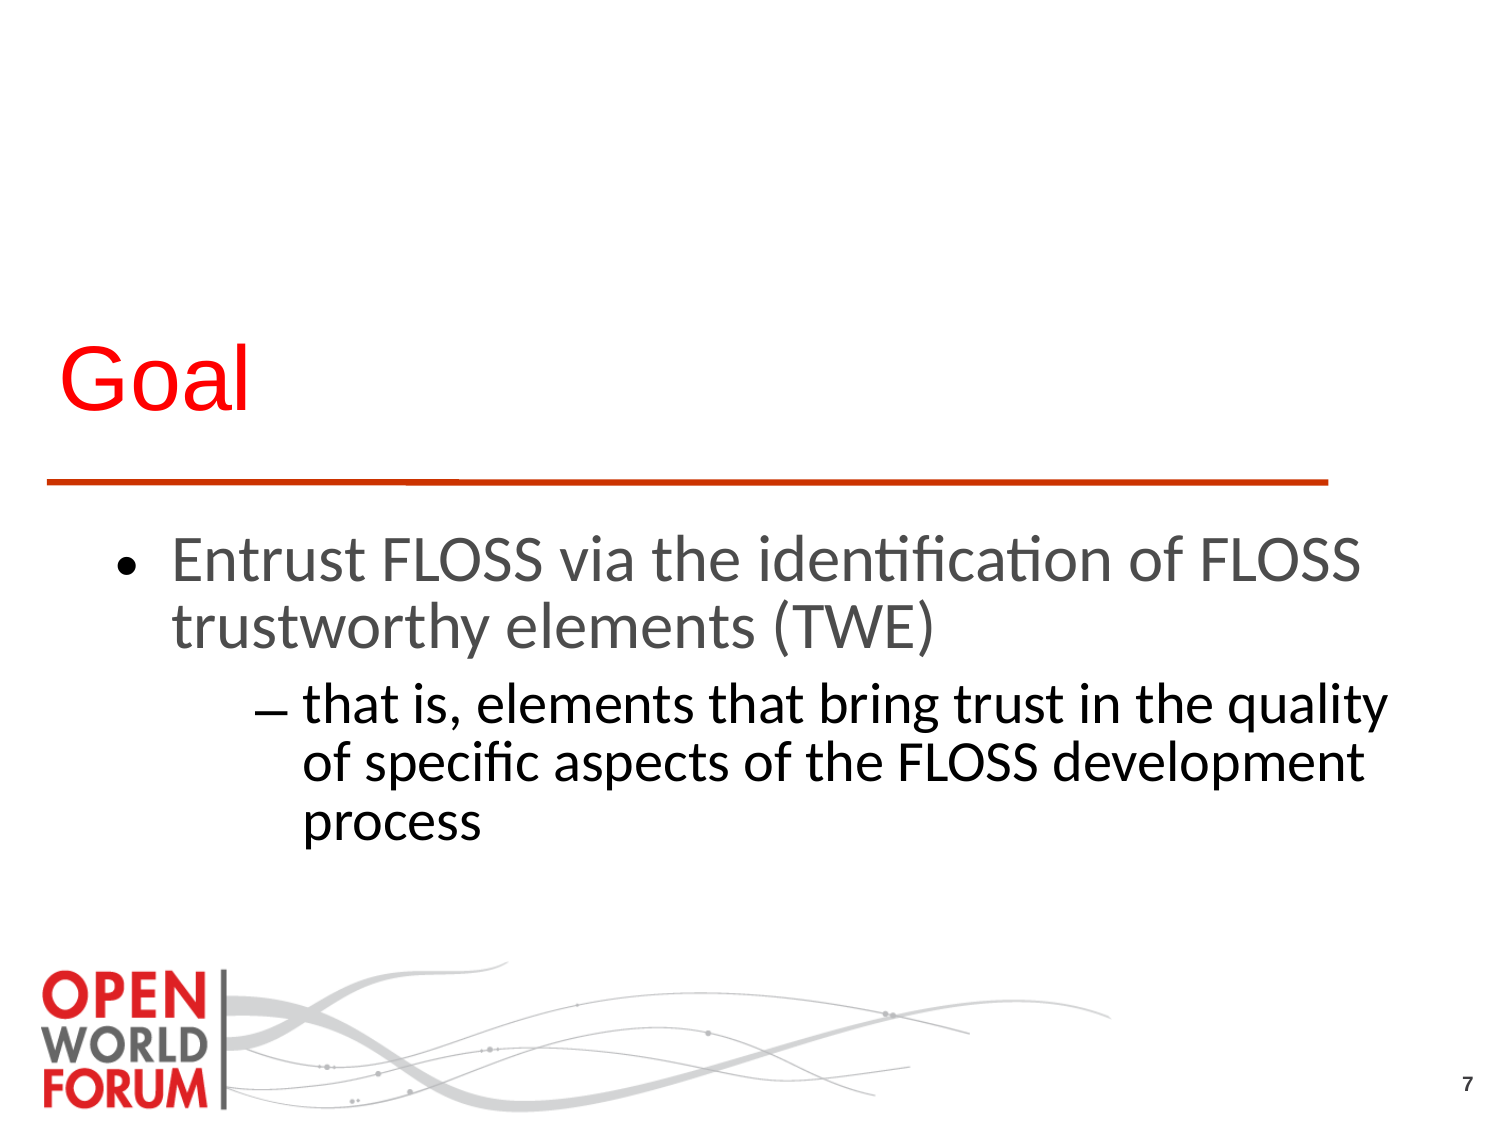

# Goal
Entrust FLOSS via the identification of FLOSS trustworthy elements (TWE)
that is, elements that bring trust in the quality of specific aspects of the FLOSS development process
7